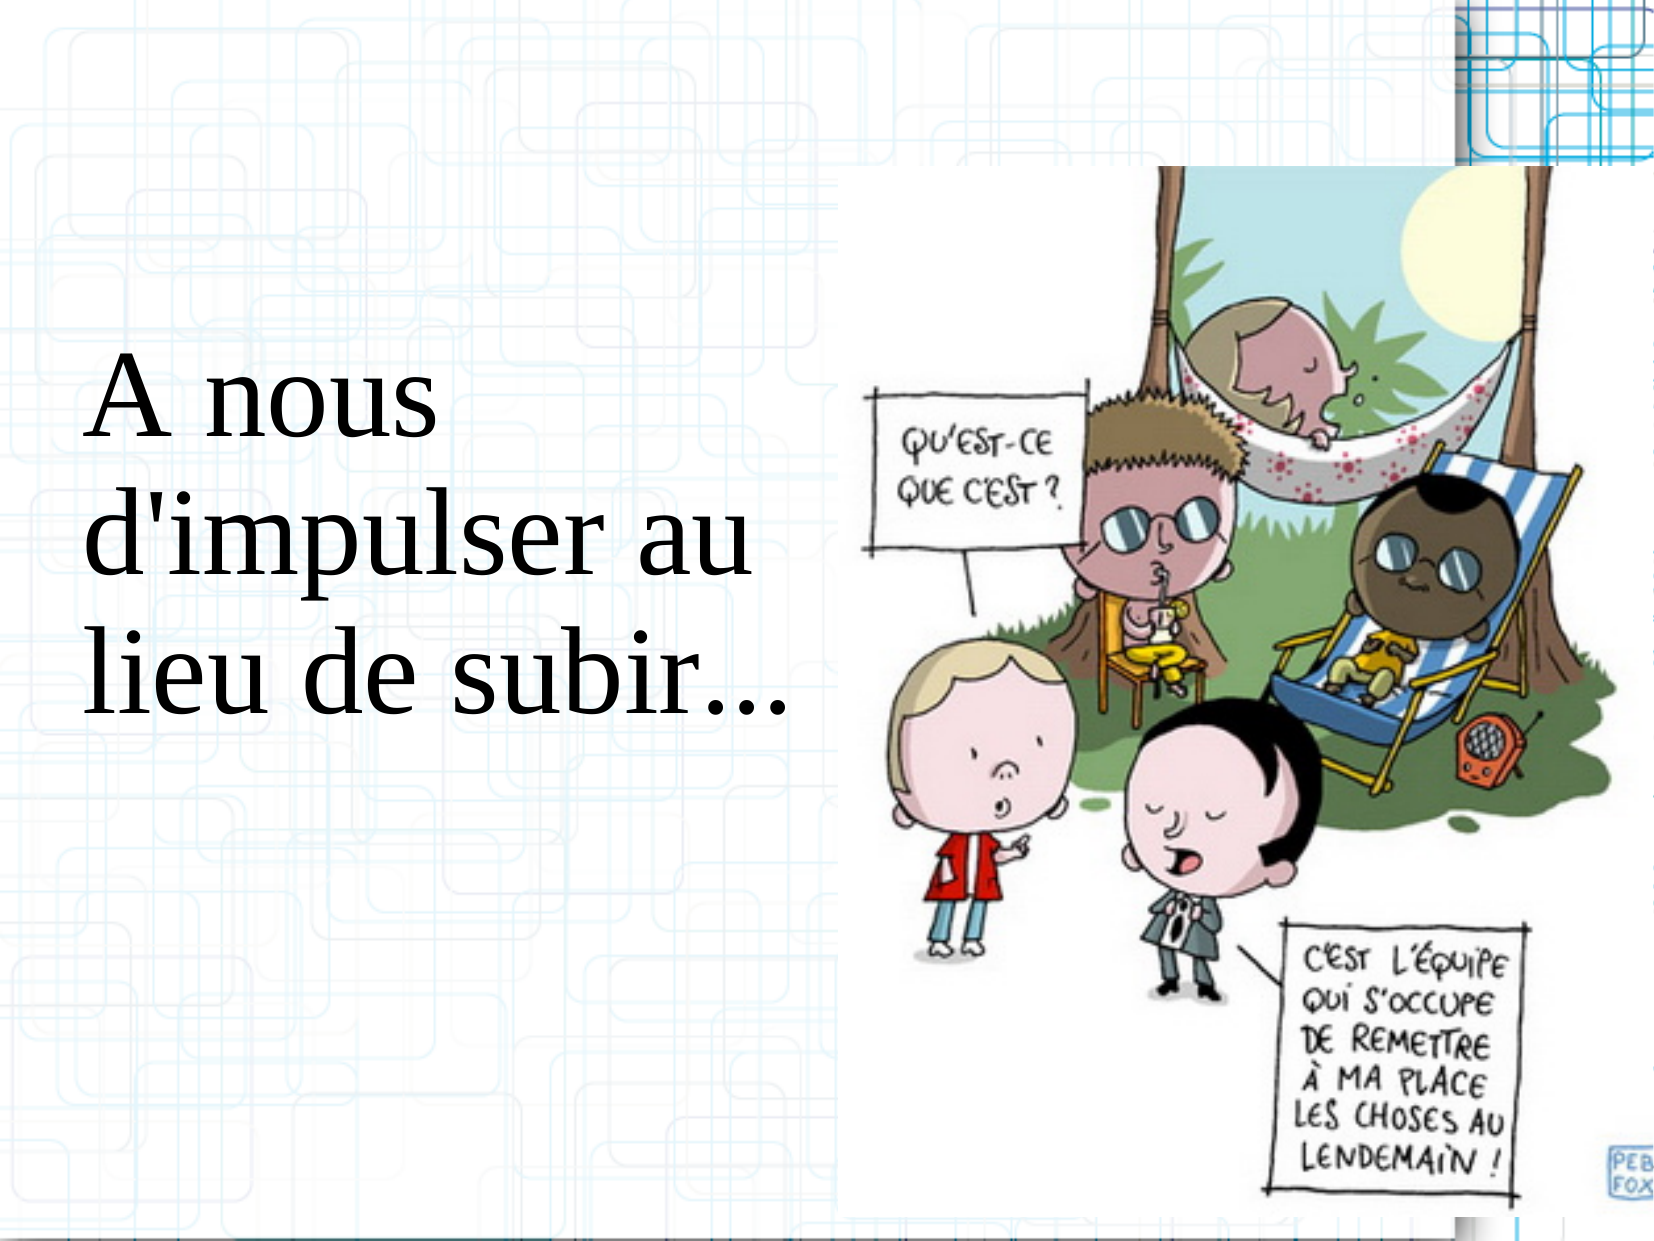

# A nous d'impulser au lieu de subir...